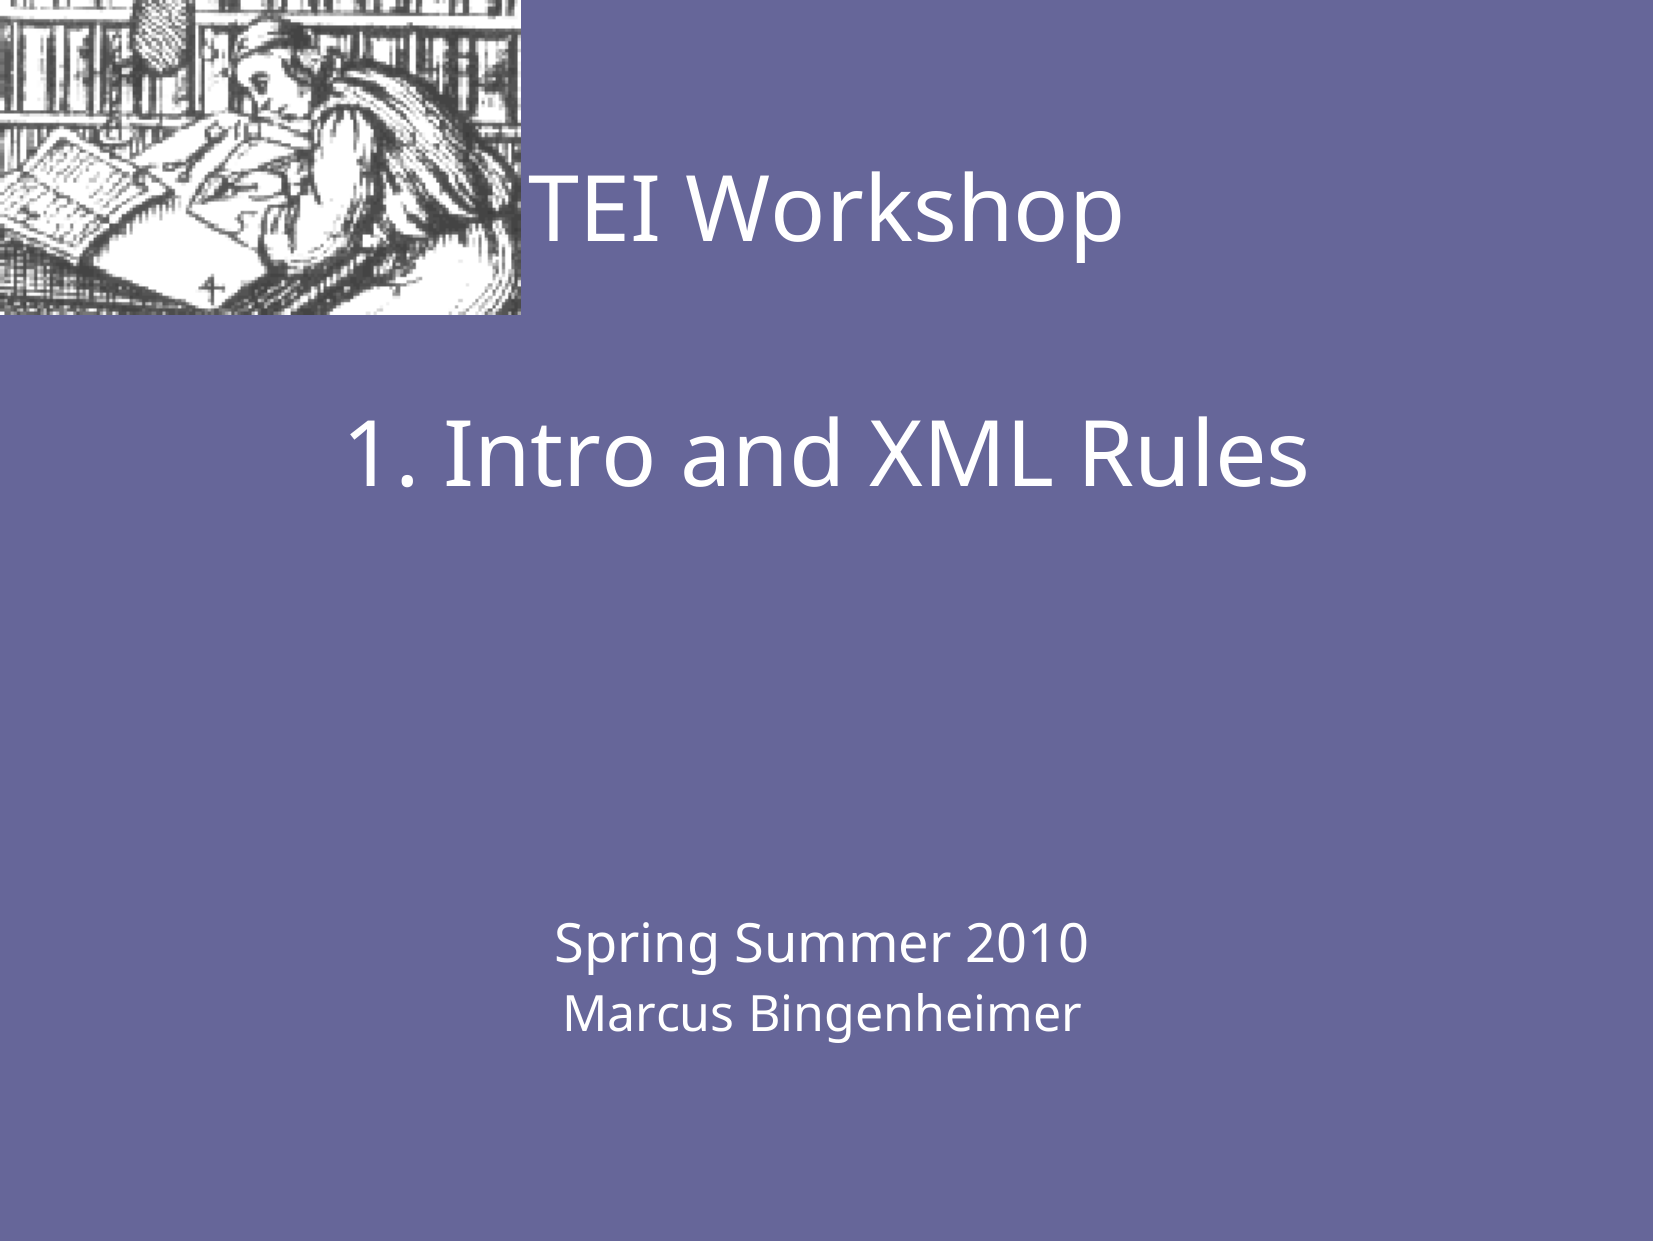

TEI Workshop
# 1. Intro and XML Rules
Spring Summer 2010
Marcus Bingenheimer